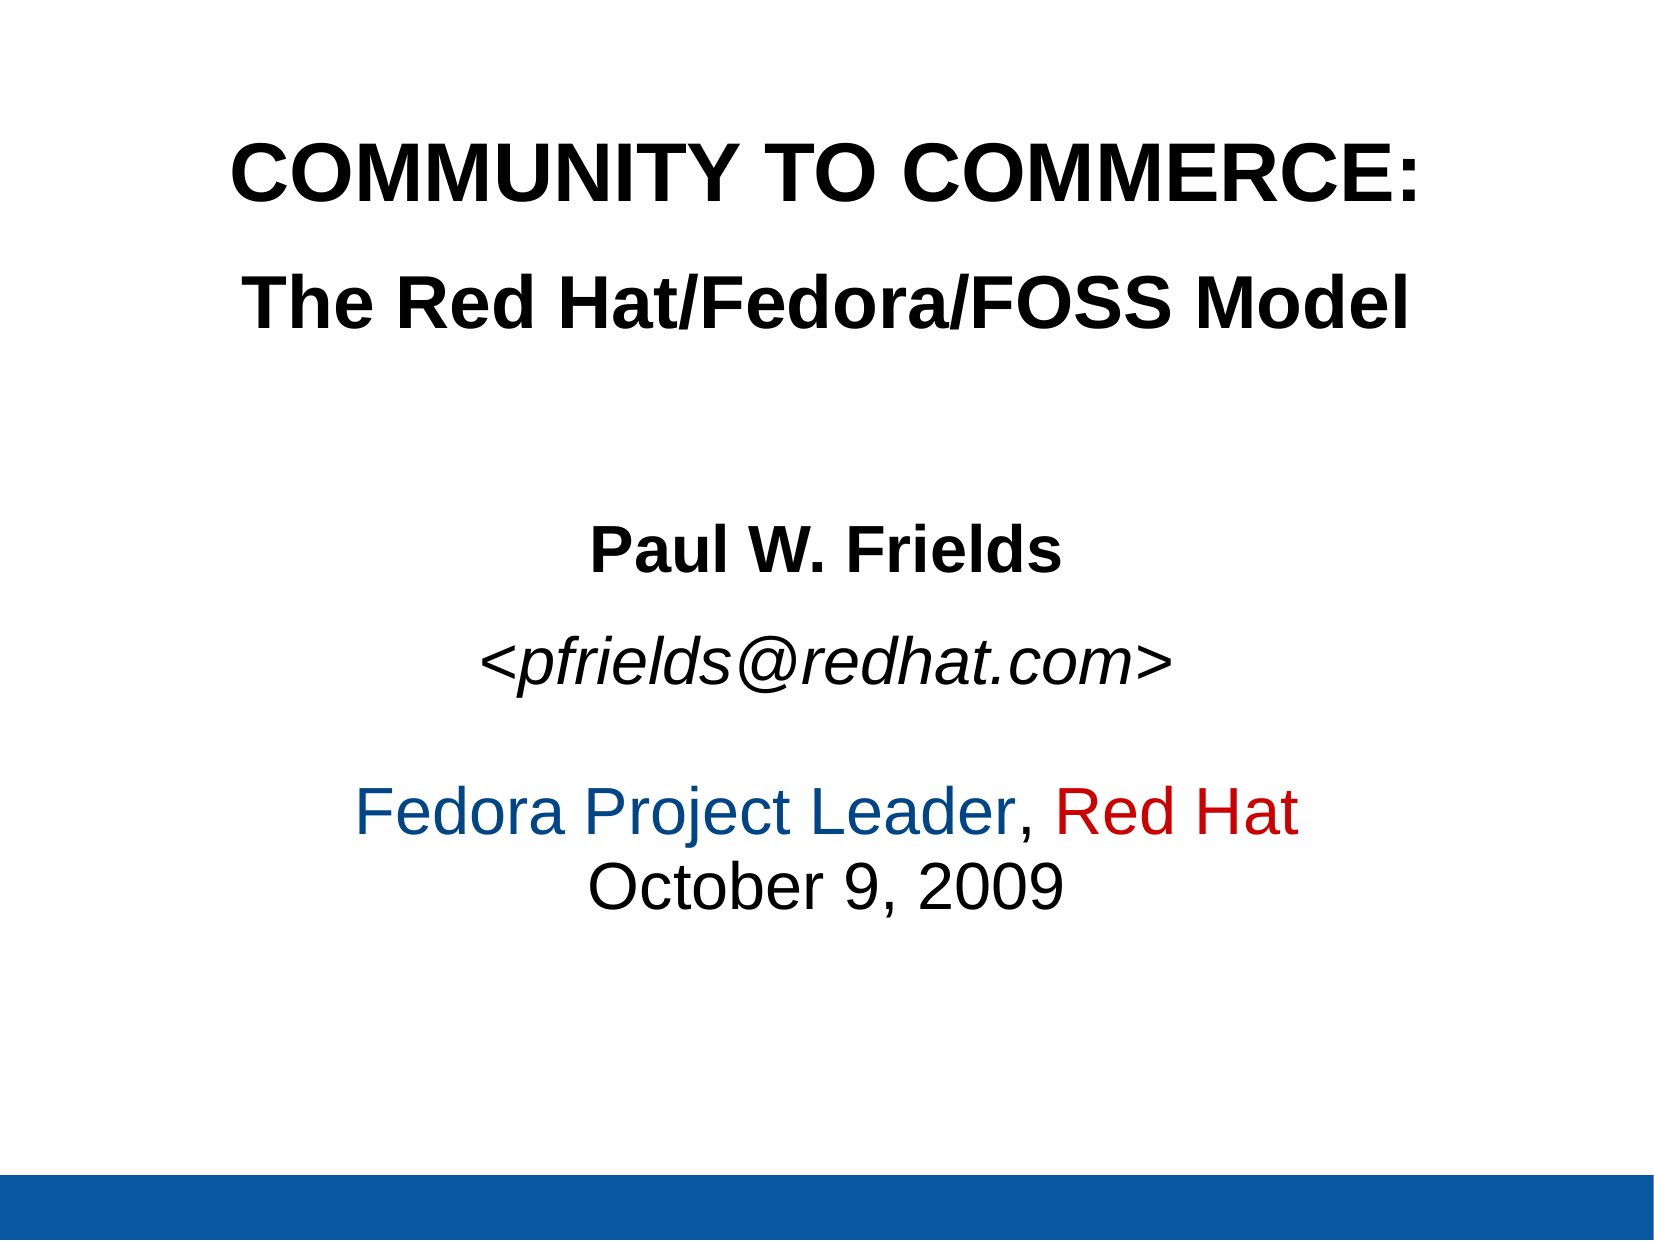

# COMMUNITY TO COMMERCE: The Red Hat/Fedora/FOSS Model
Paul W. Frields
<pfrields@redhat.com>
Fedora Project Leader, Red Hat
October 9, 2009